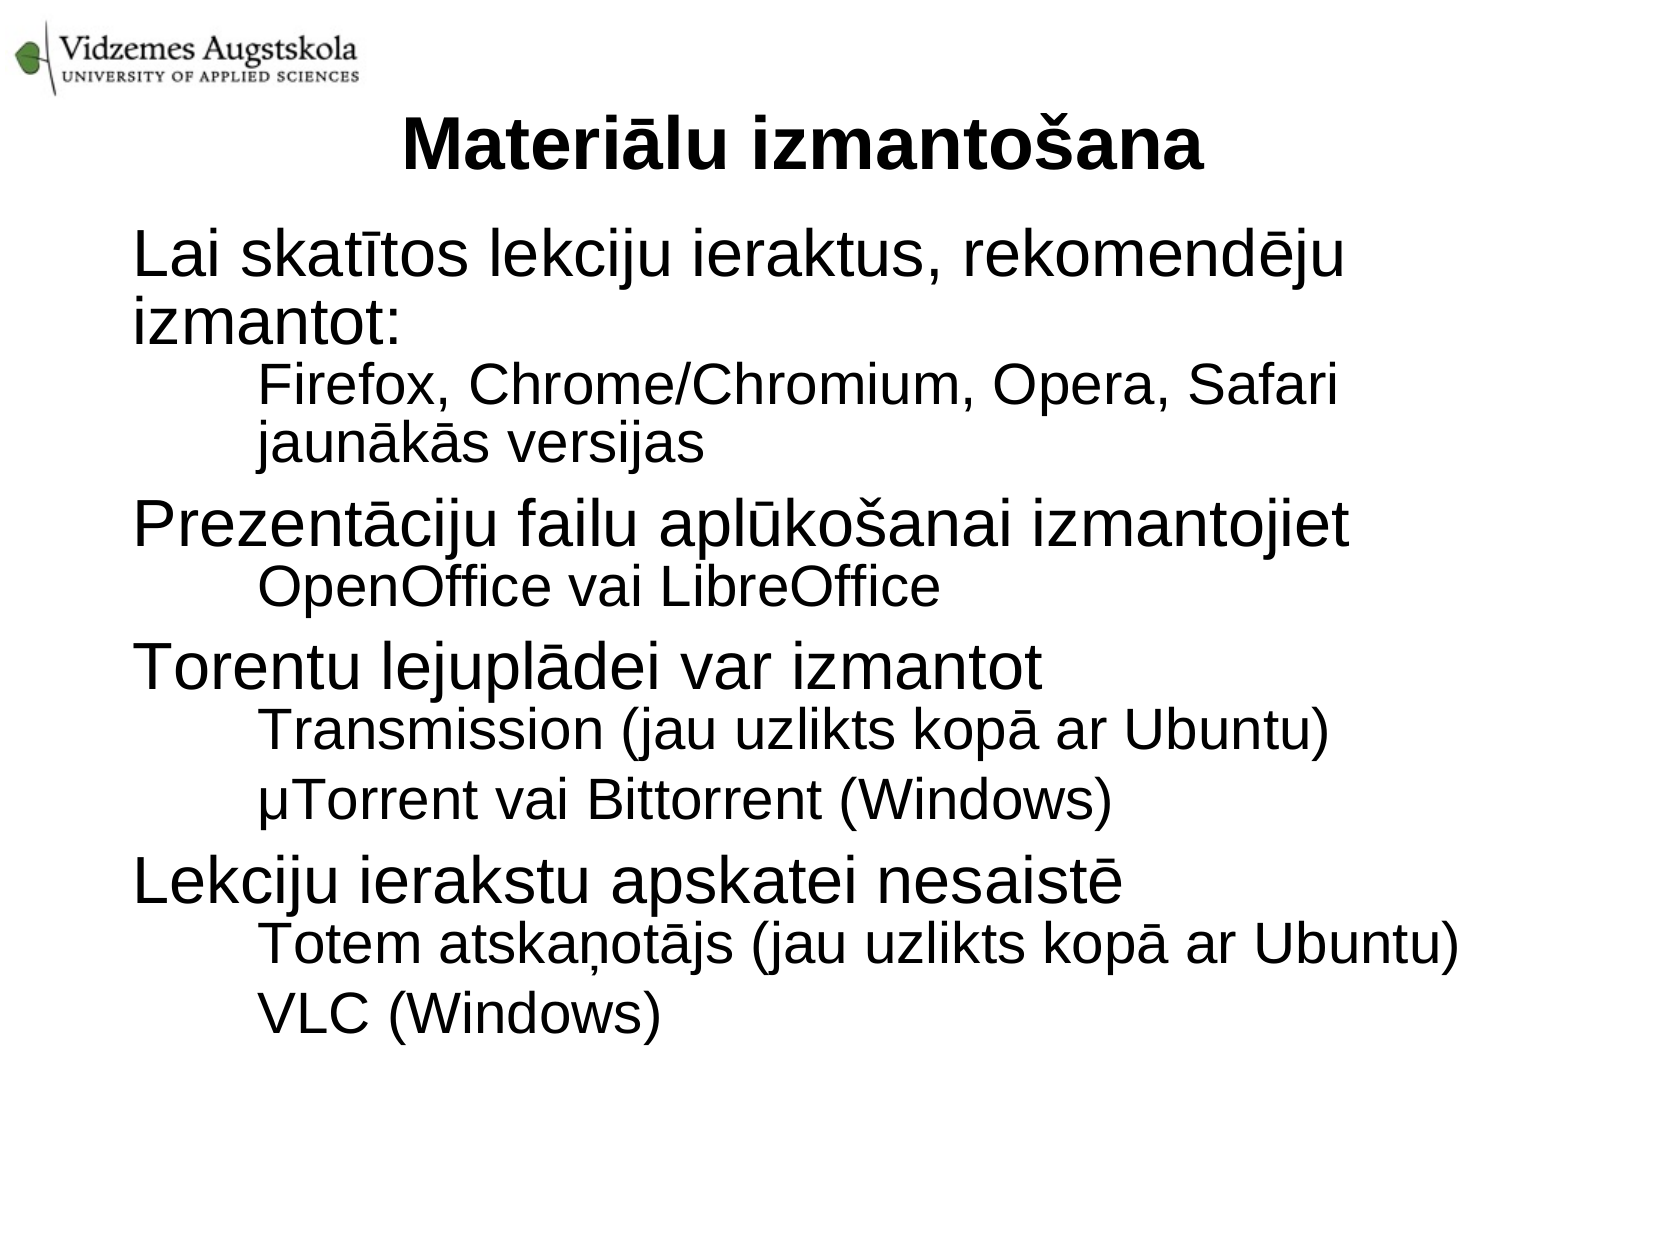

# Materiālu izmantošana
Lai skatītos lekciju ieraktus, rekomendēju izmantot:
Firefox, Chrome/Chromium, Opera, Safari
jaunākās versijas
Prezentāciju failu aplūkošanai izmantojiet
OpenOffice vai LibreOffice
Torentu lejuplādei var izmantot
Transmission (jau uzlikts kopā ar Ubuntu)
μTorrent vai Bittorrent (Windows)
Lekciju ierakstu apskatei nesaistē
Totem atskaņotājs (jau uzlikts kopā ar Ubuntu)
VLC (Windows)